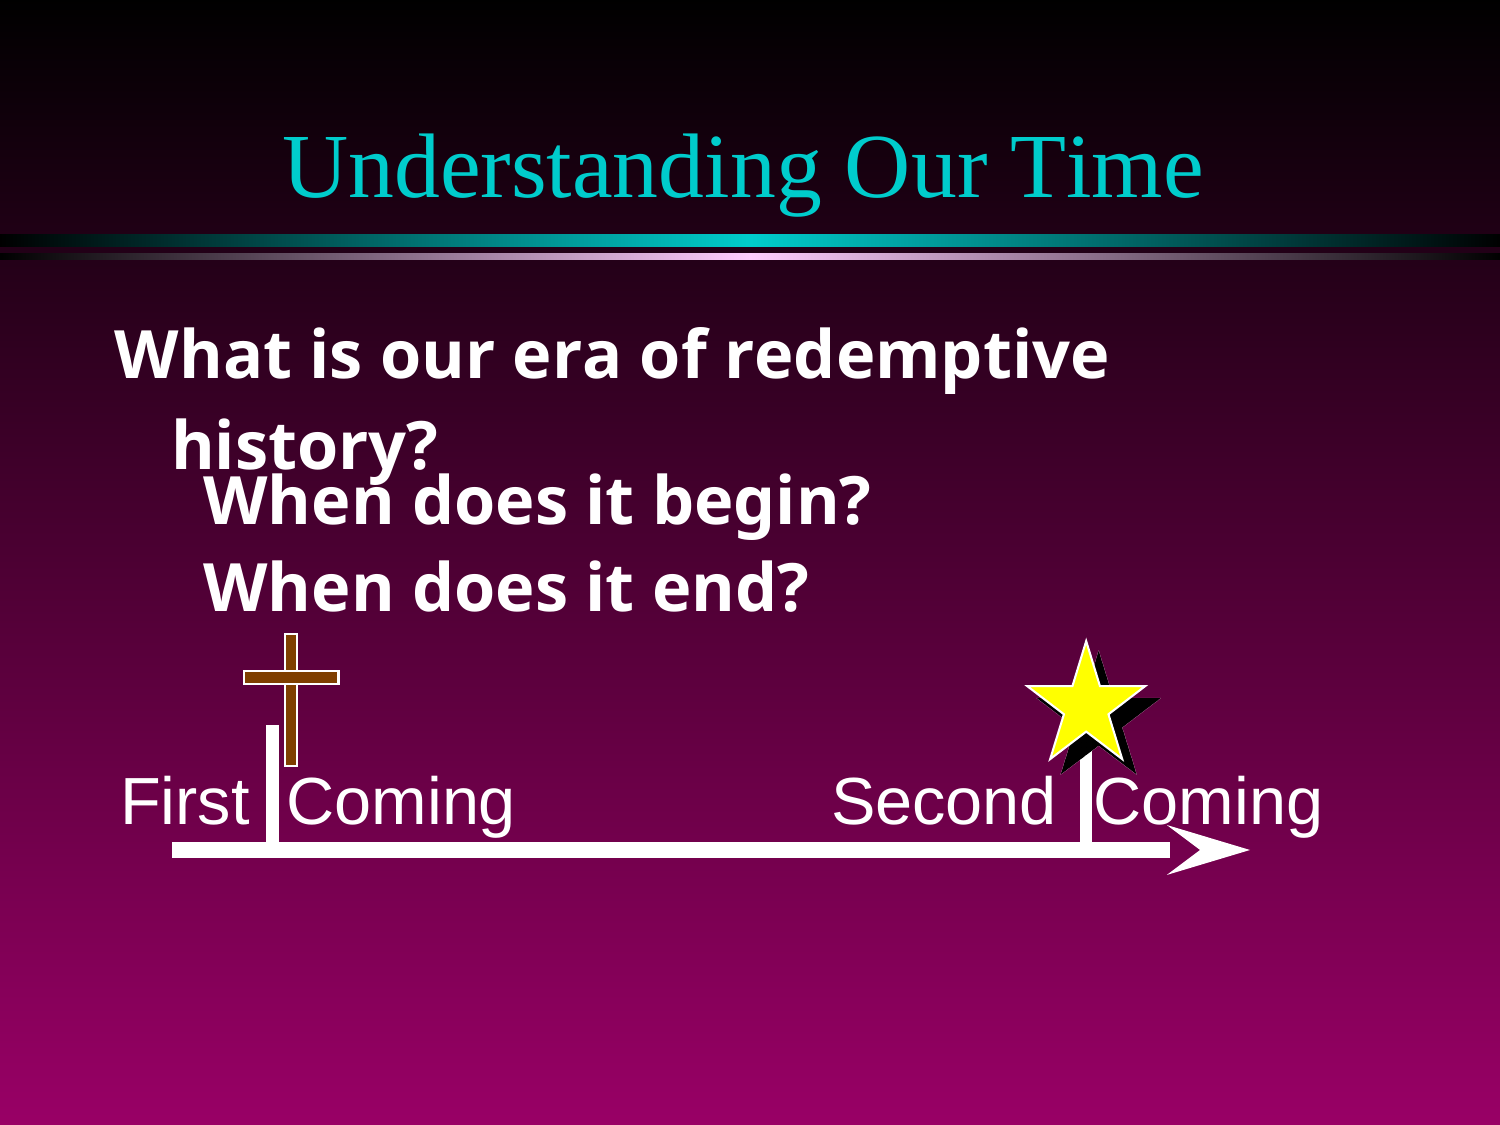

# Understanding Our Time
What is our era of redemptive history?
 When does it begin?
 When does it end?
First Coming
Second Coming